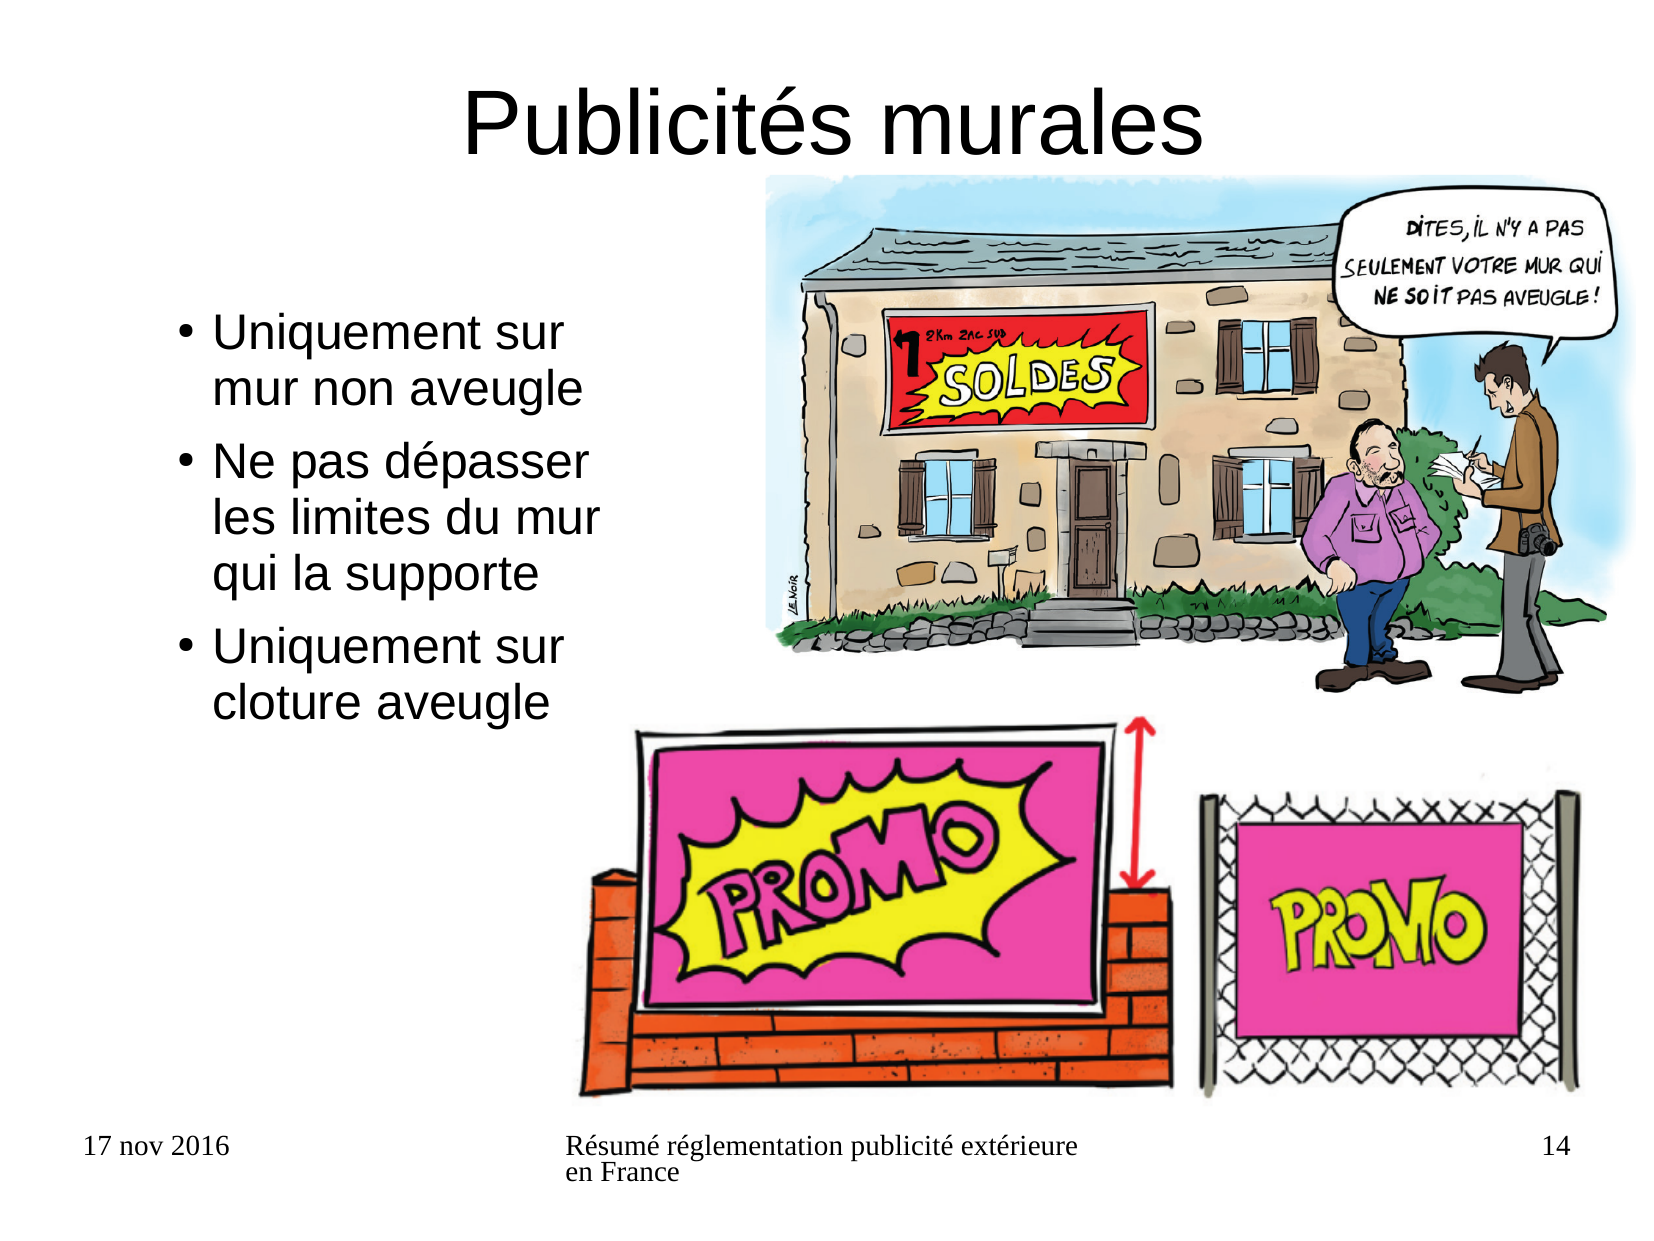

# Publicités murales
Uniquement sur mur non aveugle
Ne pas dépasser les limites du mur qui la supporte
Uniquement sur cloture aveugle
17 nov 2016
Résumé réglementation publicité extérieure en France
14